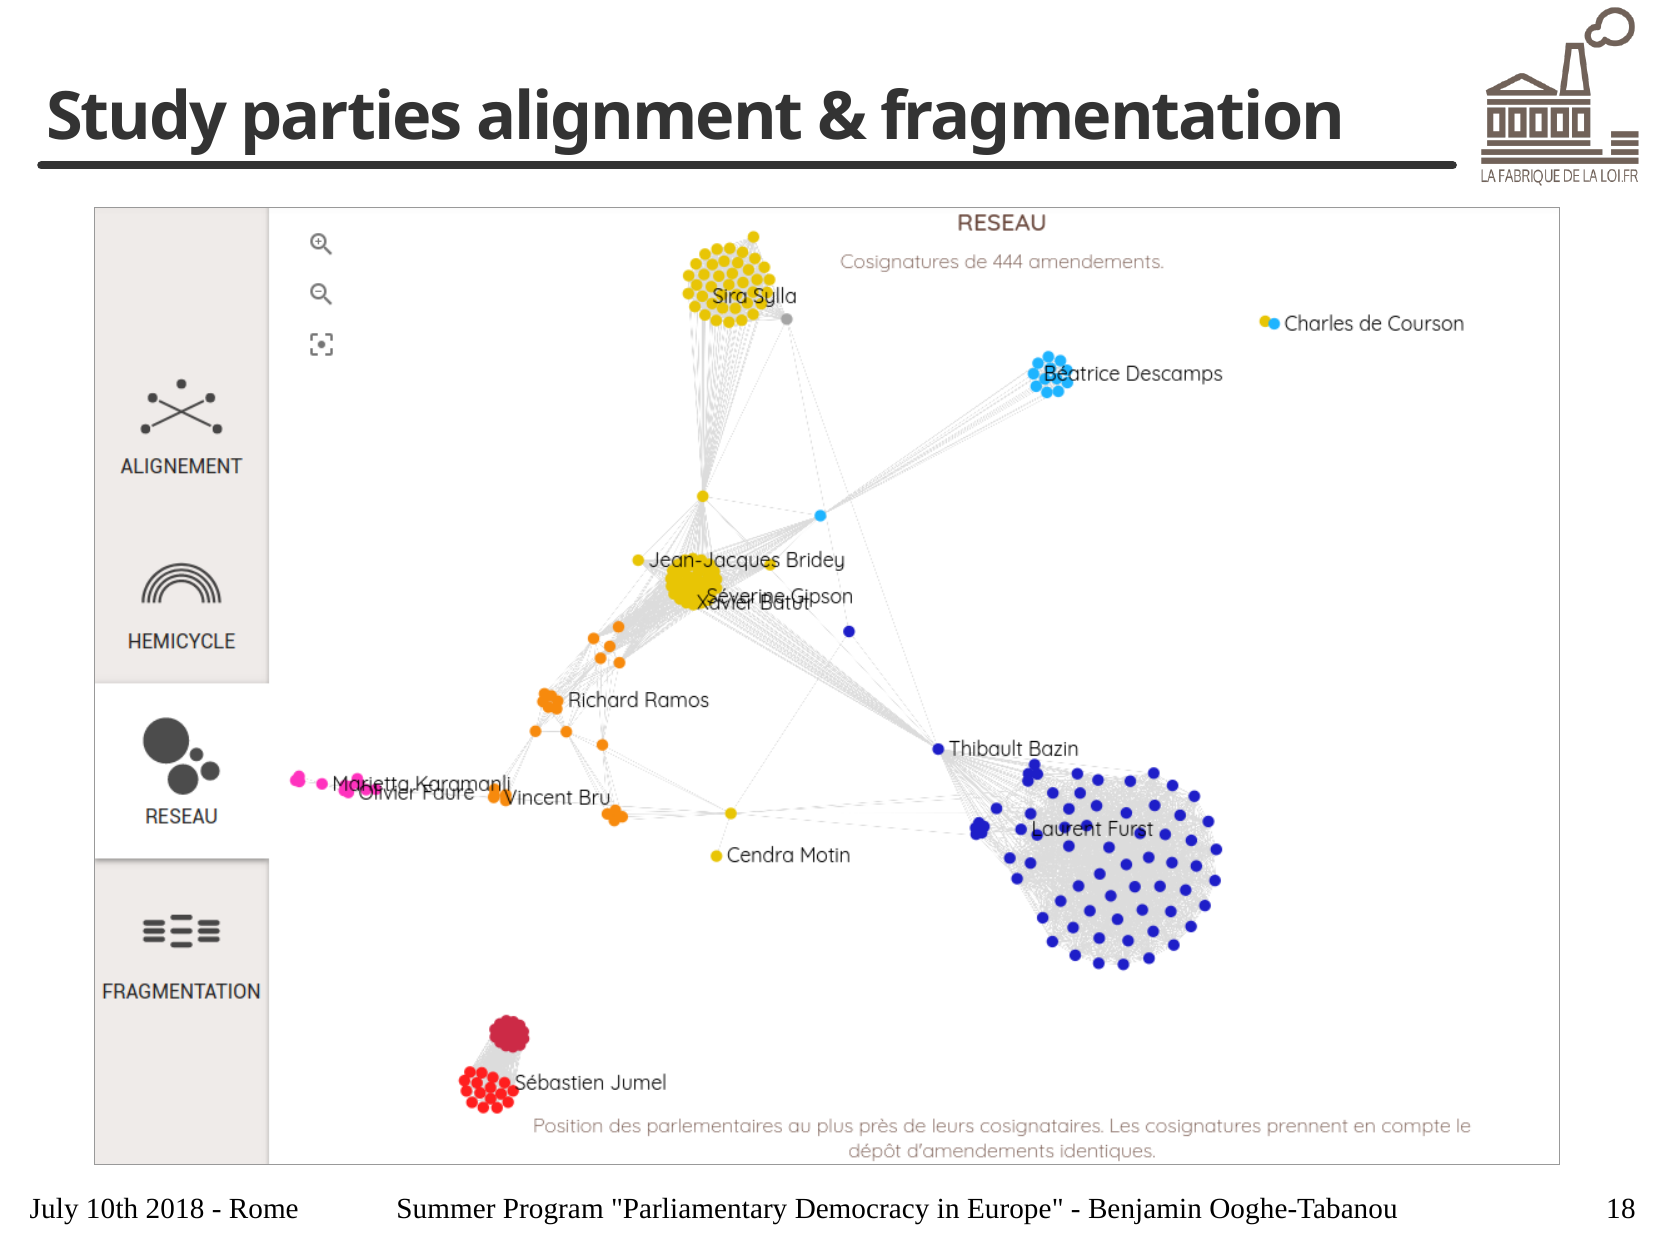

# Study parties alignment & fragmentation
July 10th 2018 - Rome
Summer Program "Parliamentary Democracy in Europe" - Benjamin Ooghe-Tabanou
18